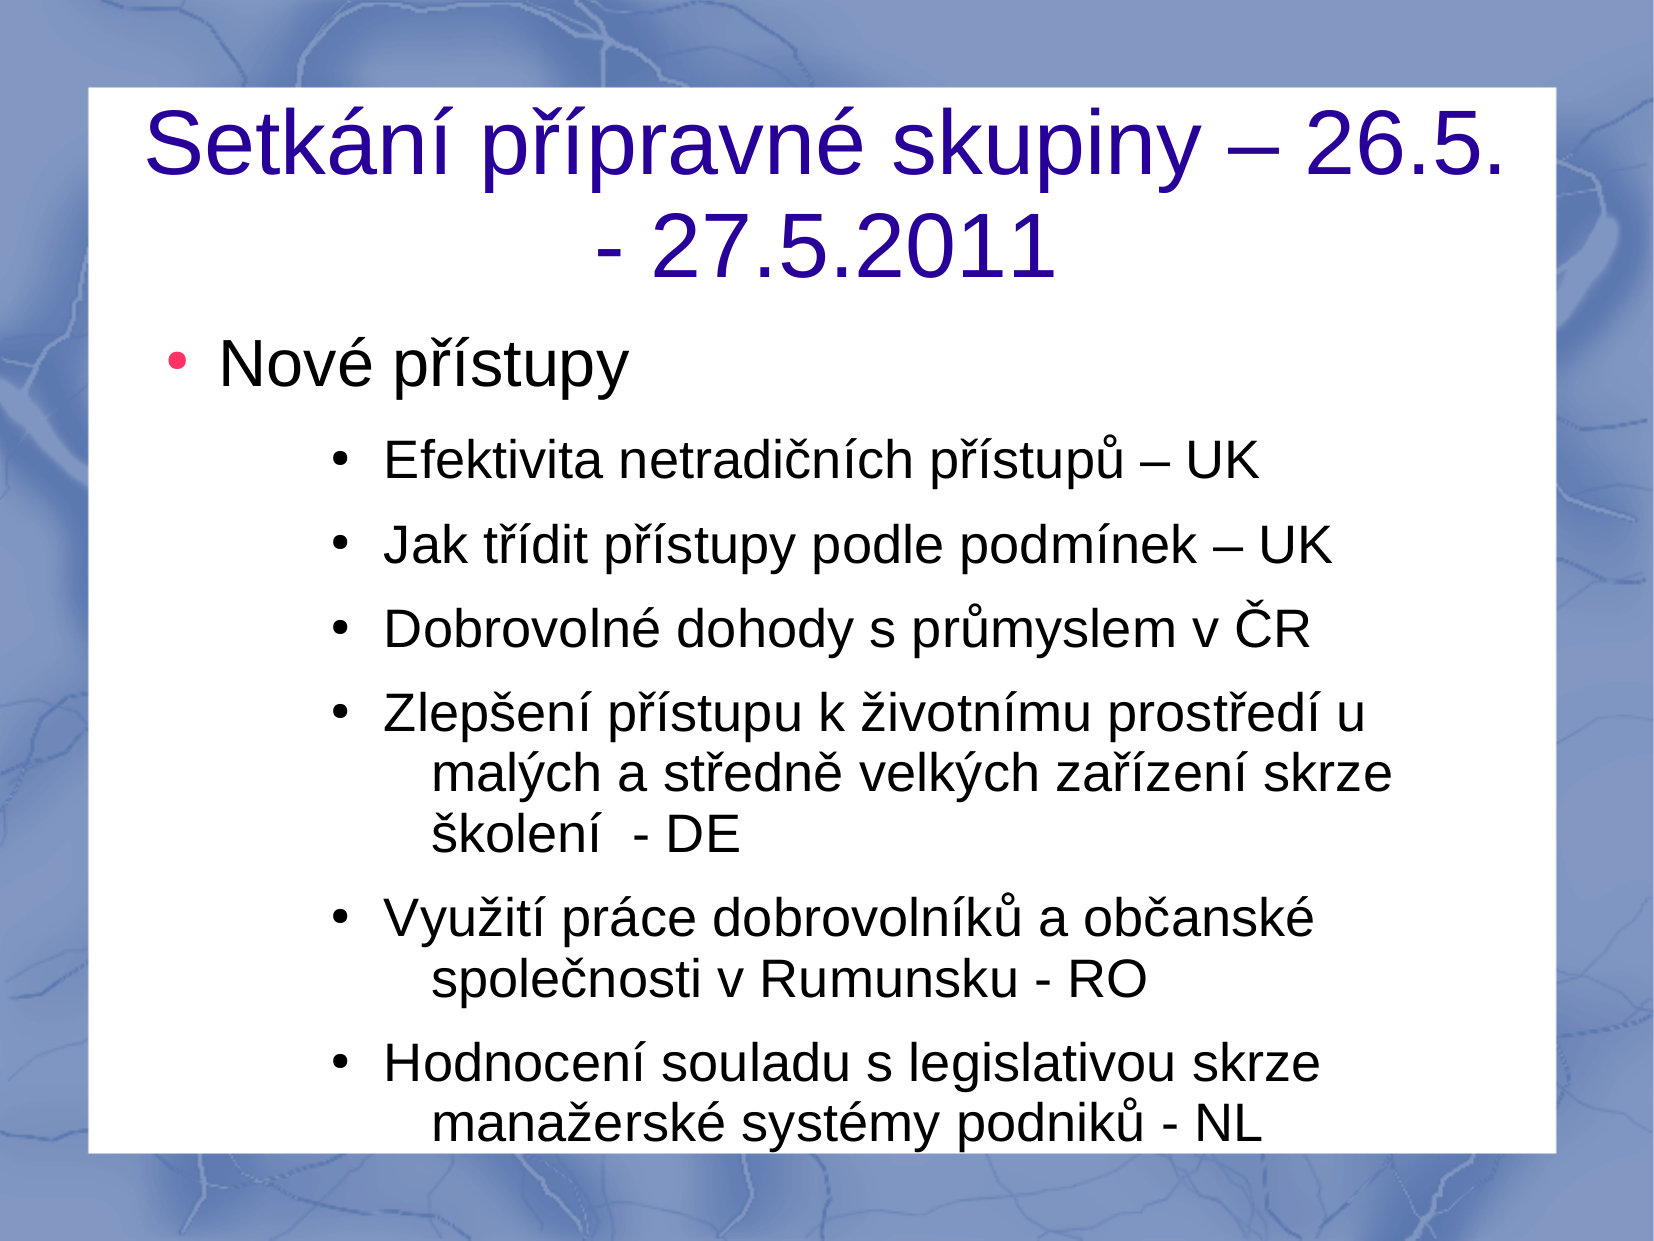

# Setkání přípravné skupiny – 26.5. - 27.5.2011
Nové přístupy
Efektivita netradičních přístupů – UK
Jak třídit přístupy podle podmínek – UK
Dobrovolné dohody s průmyslem v ČR
Zlepšení přístupu k životnímu prostředí u malých a středně velkých zařízení skrze školení - DE
Využití práce dobrovolníků a občanské společnosti v Rumunsku - RO
Hodnocení souladu s legislativou skrze manažerské systémy podniků - NL